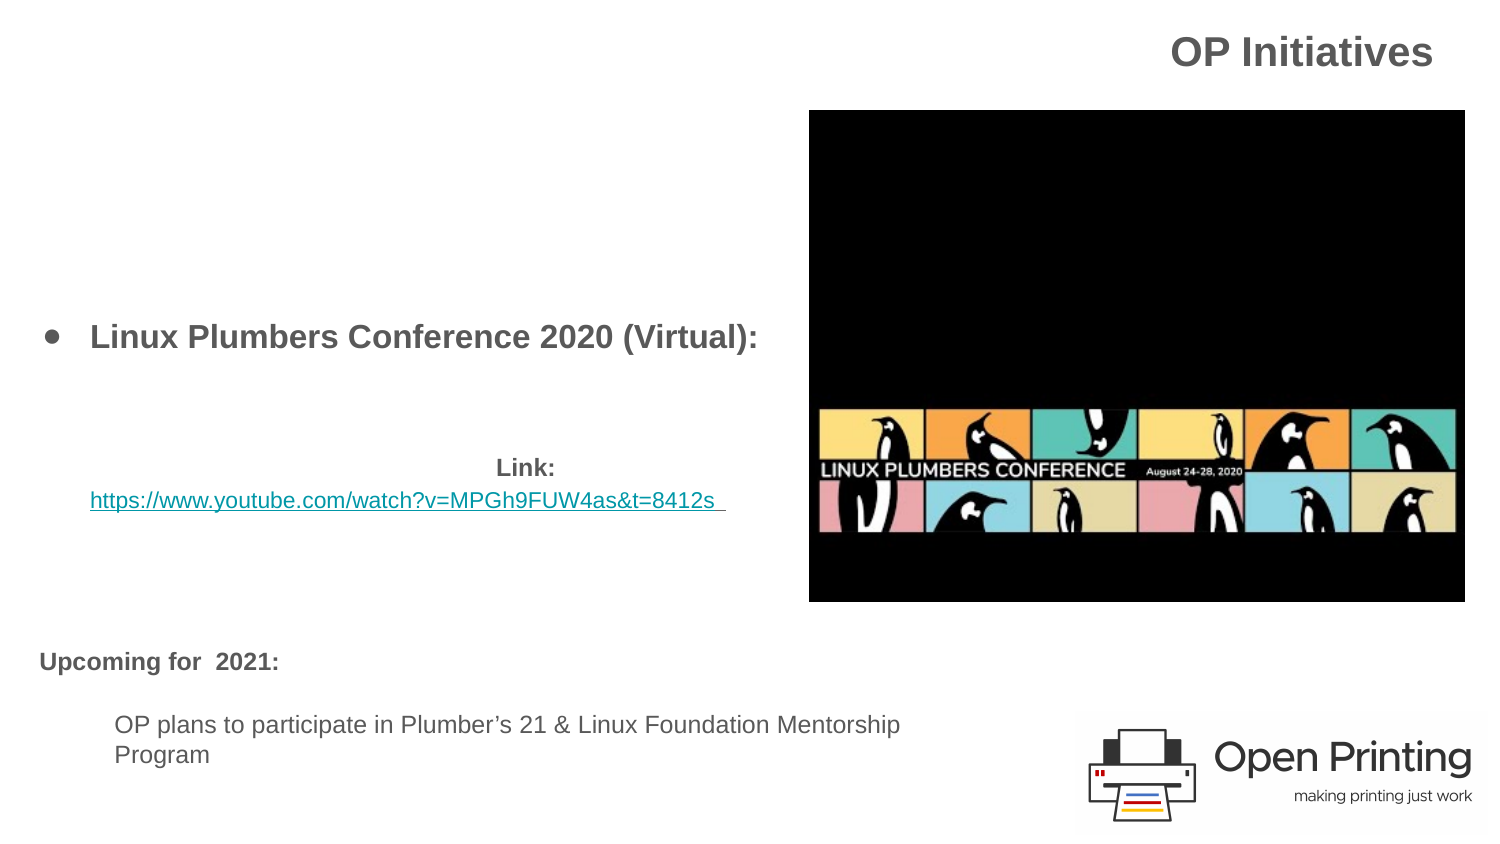

OP Initiatives
# Linux Plumbers Conference 2020 (Virtual): Link: https://www.youtube.com/watch?v=MPGh9FUW4as&t=8412s
Upcoming for 2021:
OP plans to participate in Plumber’s 21 & Linux Foundation Mentorship Program